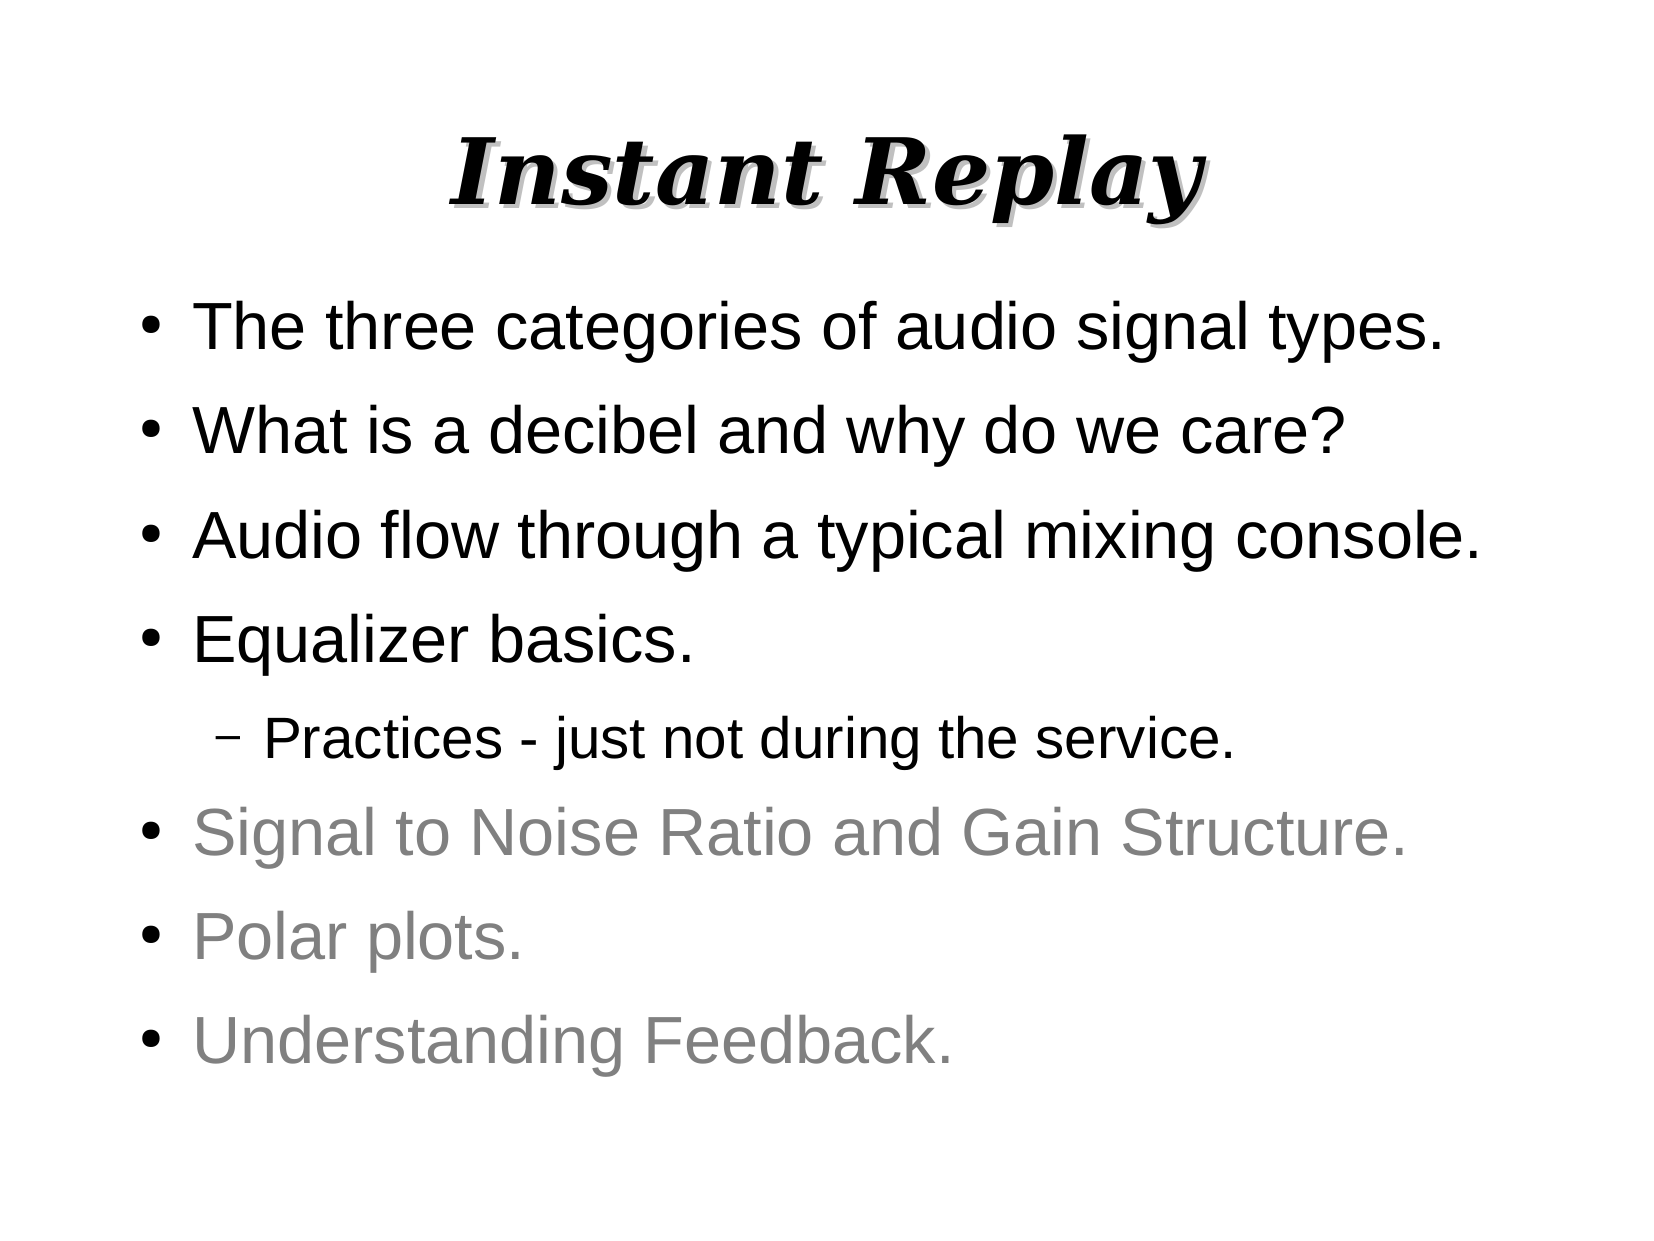

# Instant Replay
The three categories of audio signal types.
What is a decibel and why do we care?
Audio flow through a typical mixing console.
Equalizer basics.
Practices - just not during the service.
Signal to Noise Ratio and Gain Structure.
Polar plots.
Understanding Feedback.